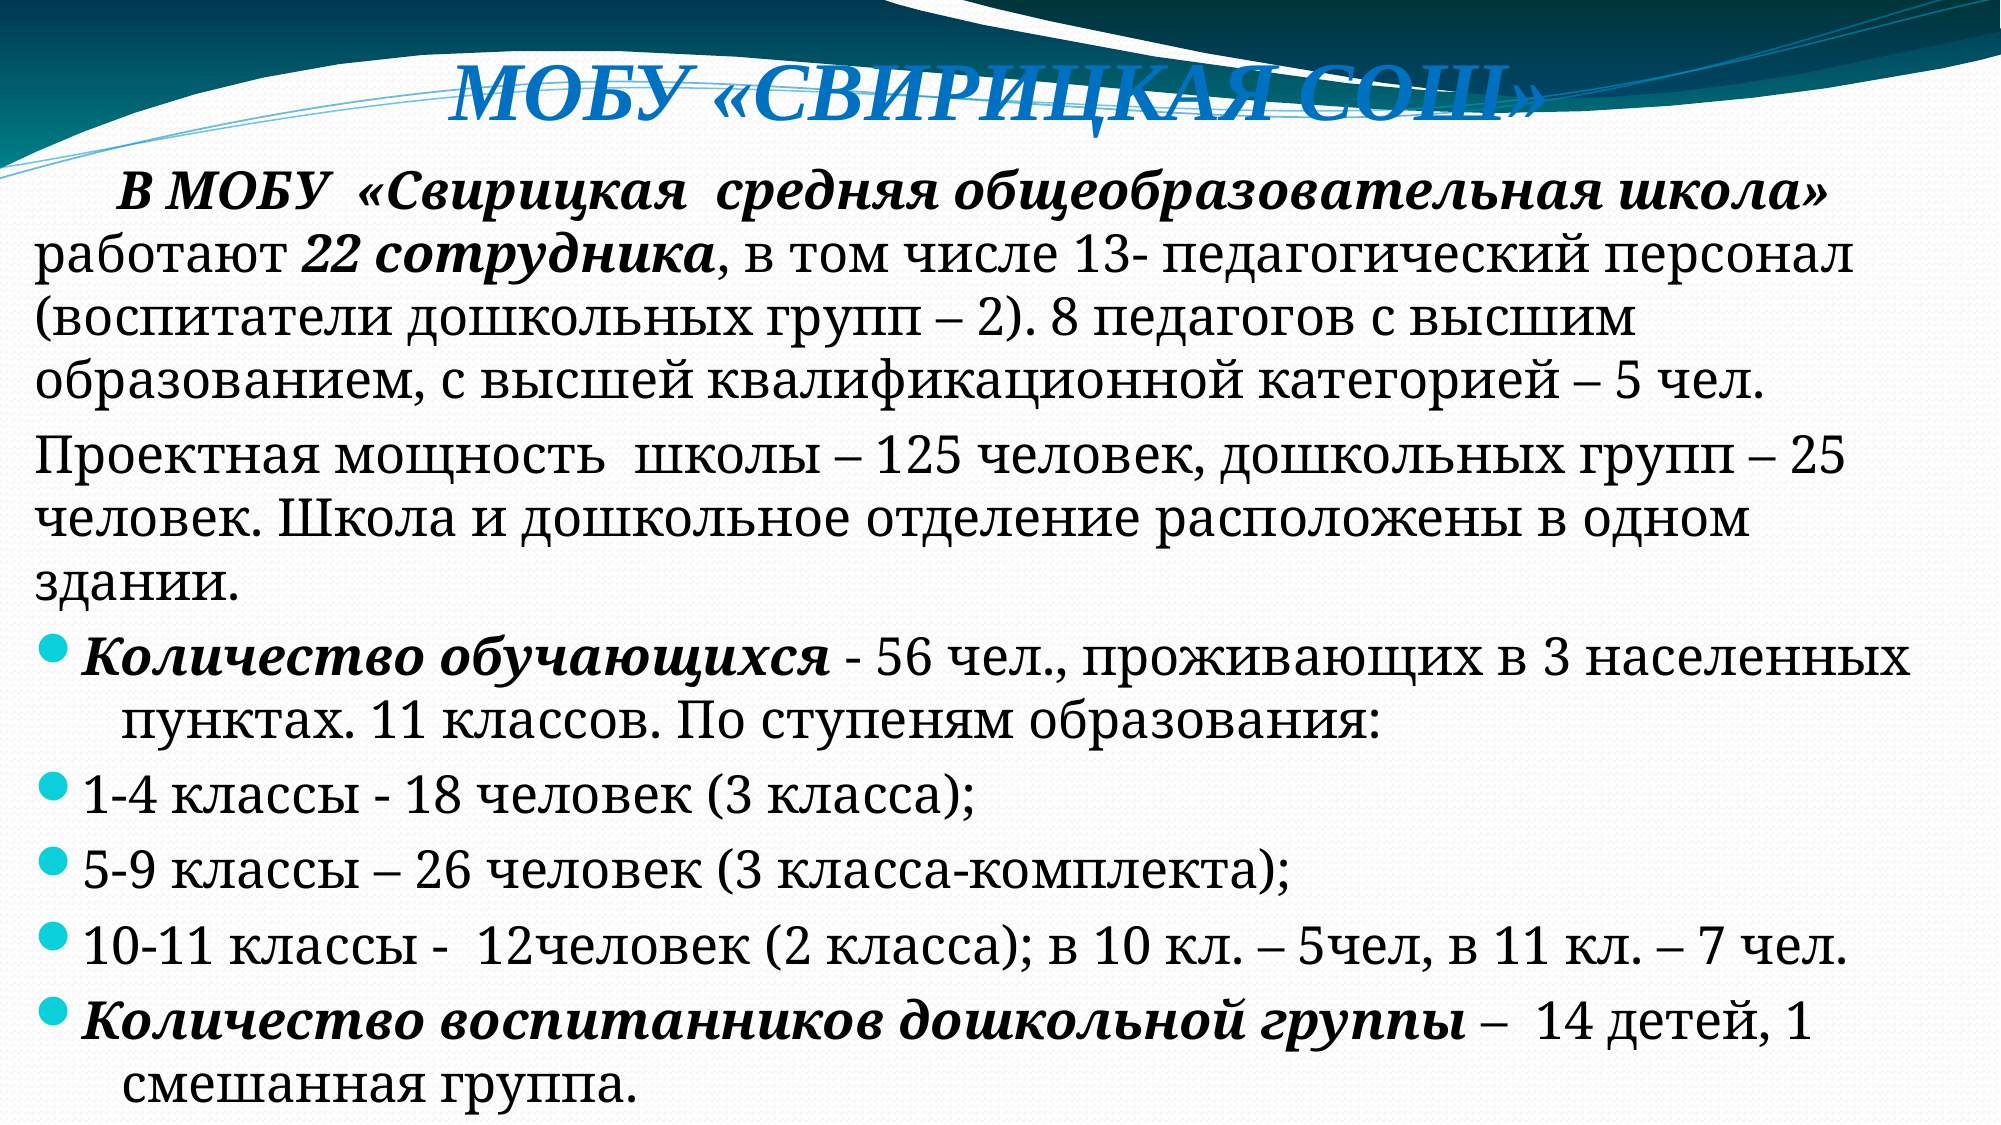

# МОБУ «СВИРИЦКАЯ СОШ»
 В МОБУ «Свирицкая средняя общеобразовательная школа» работают 22 сотрудника, в том числе 13- педагогический персонал (воспитатели дошкольных групп – 2). 8 педагогов с высшим образованием, с высшей квалификационной категорией – 5 чел.
Проектная мощность школы – 125 человек, дошкольных групп – 25 человек. Школа и дошкольное отделение расположены в одном здании.
Количество обучающихся - 56 чел., проживающих в 3 населенных пунктах. 11 классов. По ступеням образования:
1-4 классы - 18 человек (3 класса);
5-9 классы – 26 человек (3 класса-комплекта);
10-11 классы - 12человек (2 класса); в 10 кл. – 5чел, в 11 кл. – 7 чел.
Количество воспитанников дошкольной группы – 14 детей, 1 смешанная группа.